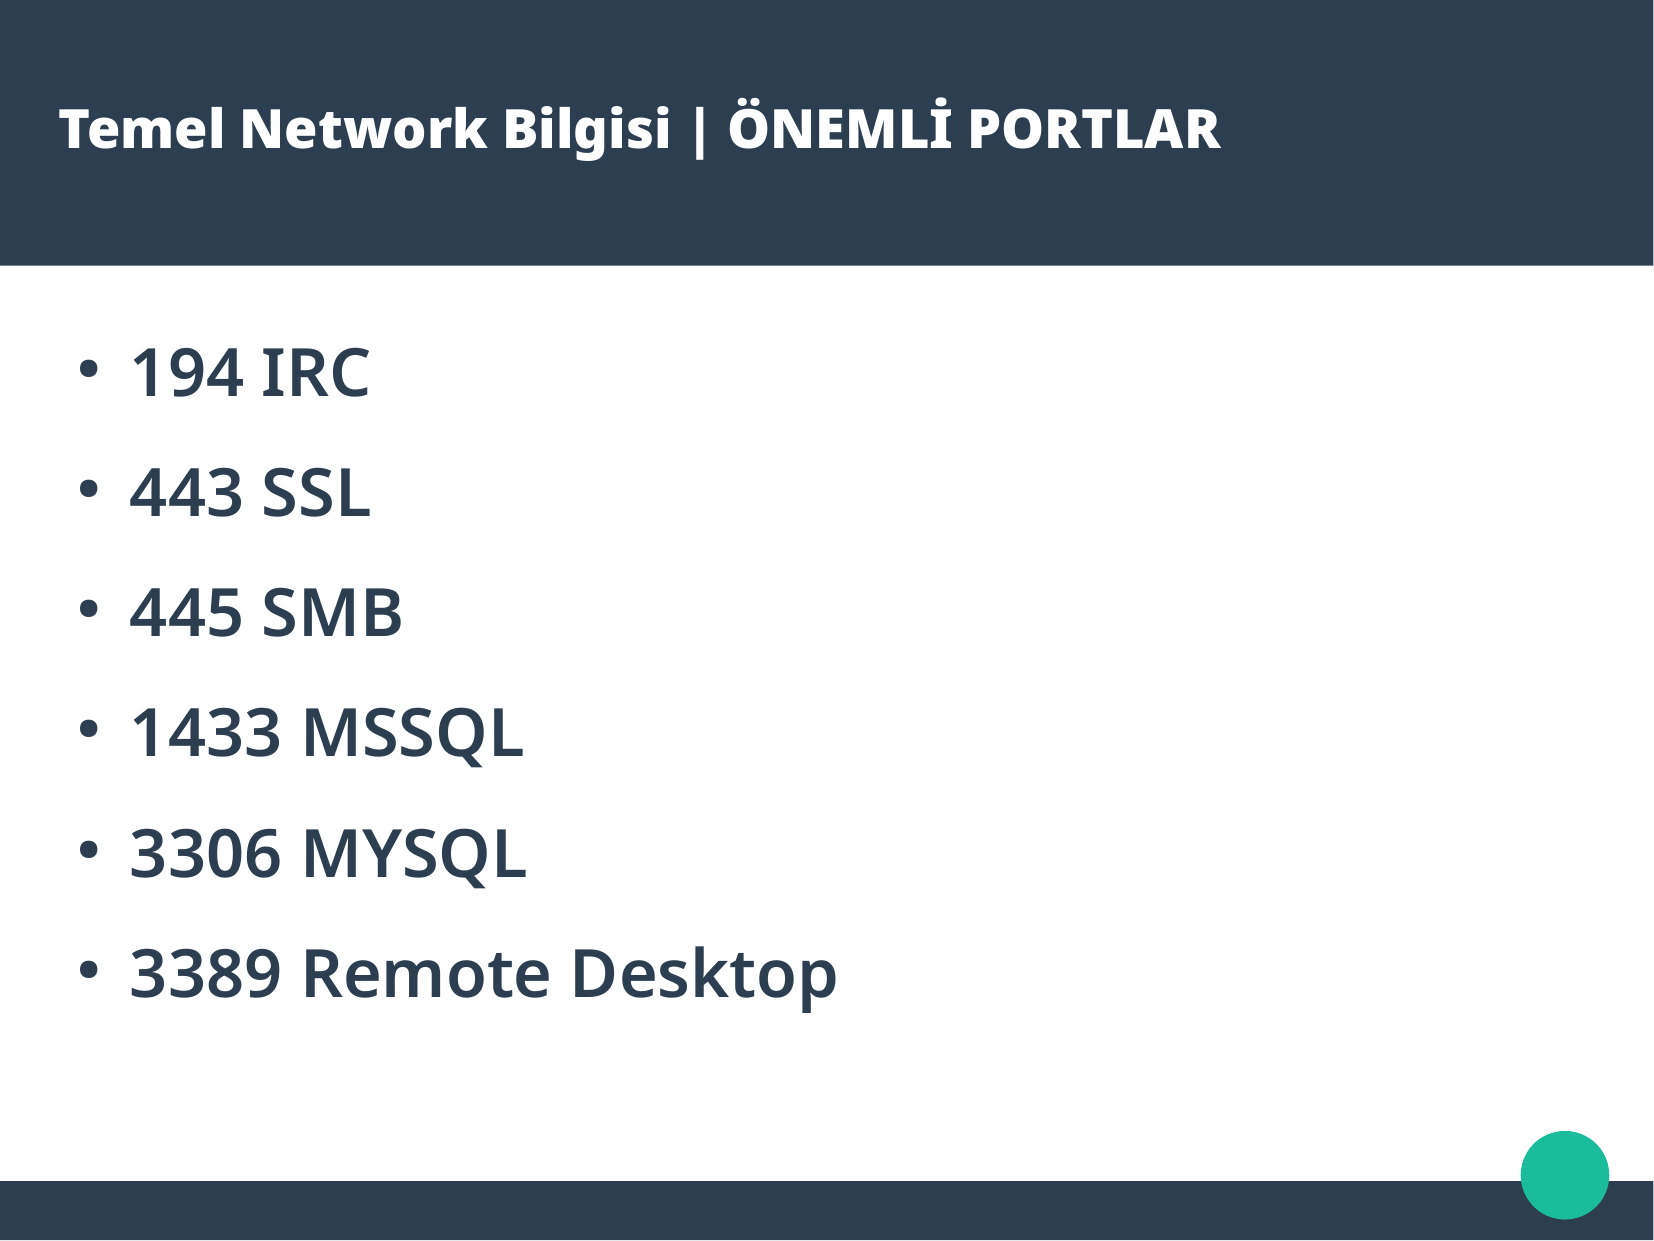

# Temel Network Bilgisi | ÖNEMLİ PORTLAR
194 IRC
443 SSL
445 SMB
1433 MSSQL
3306 MYSQL
3389 Remote Desktop